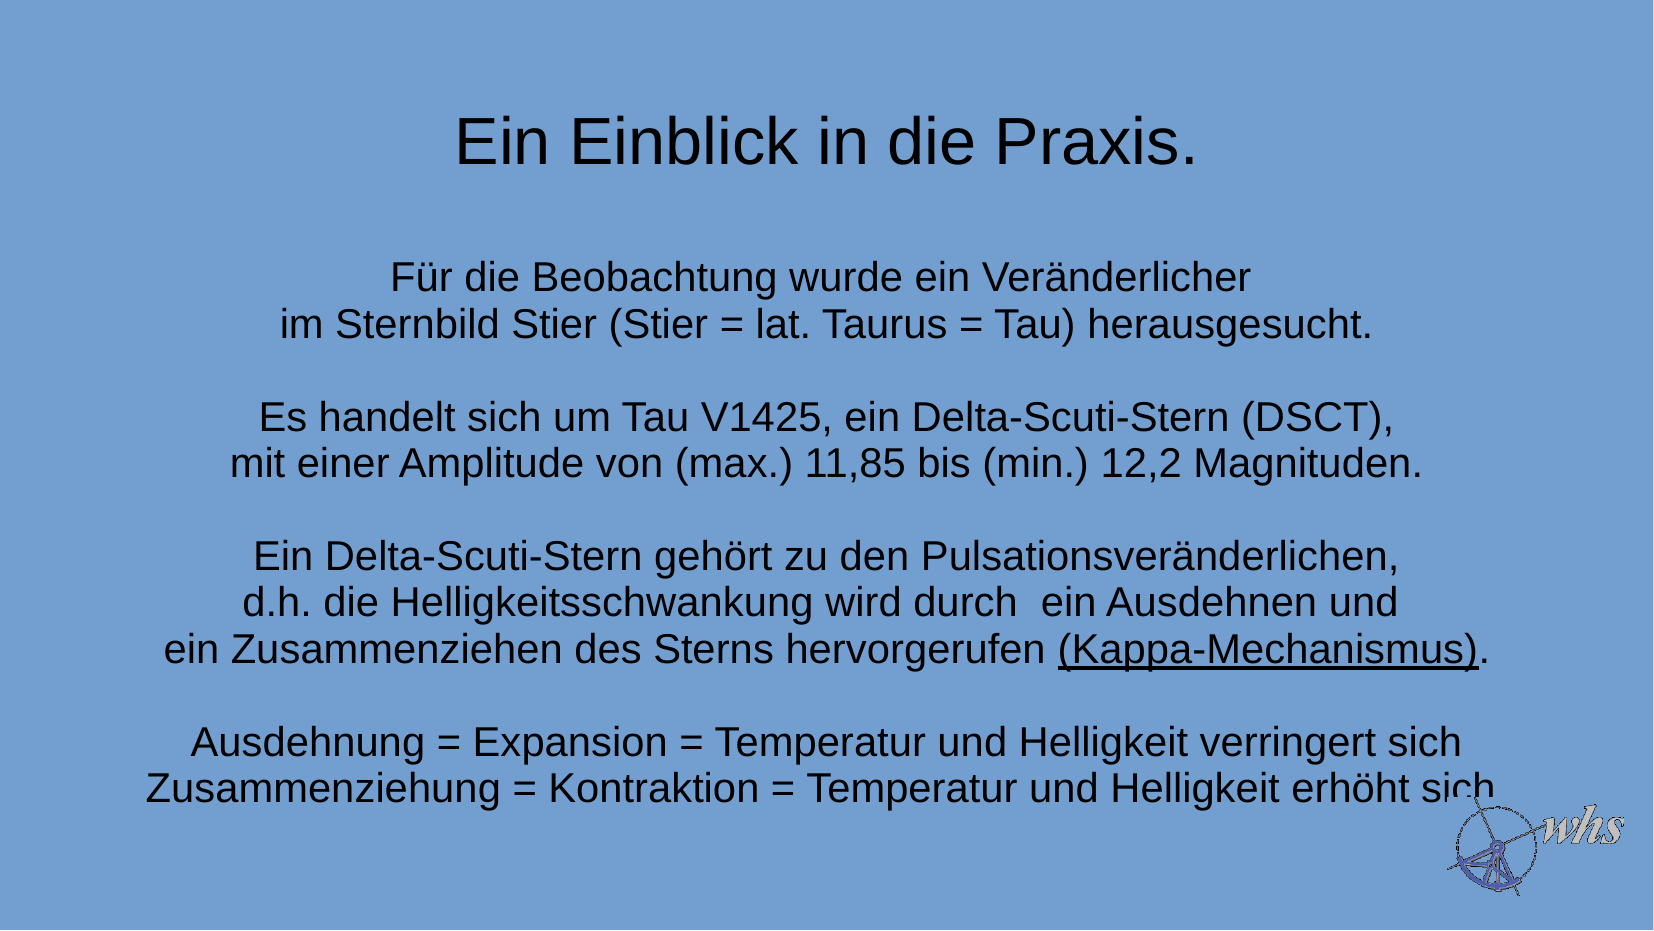

Ein Einblick in die Praxis.
Für die Beobachtung wurde ein Veränderlicher
im Sternbild Stier (Stier = lat. Taurus = Tau) herausgesucht.
Es handelt sich um Tau V1425, ein Delta-Scuti-Stern (DSCT),
mit einer Amplitude von (max.) 11,85 bis (min.) 12,2 Magnituden.
Ein Delta-Scuti-Stern gehört zu den Pulsationsveränderlichen,
d.h. die Helligkeitsschwankung wird durch ein Ausdehnen und
ein Zusammenziehen des Sterns hervorgerufen (Kappa-Mechanismus).
Ausdehnung = Expansion = Temperatur und Helligkeit verringert sich
Zusammenziehung = Kontraktion = Temperatur und Helligkeit erhöht sich